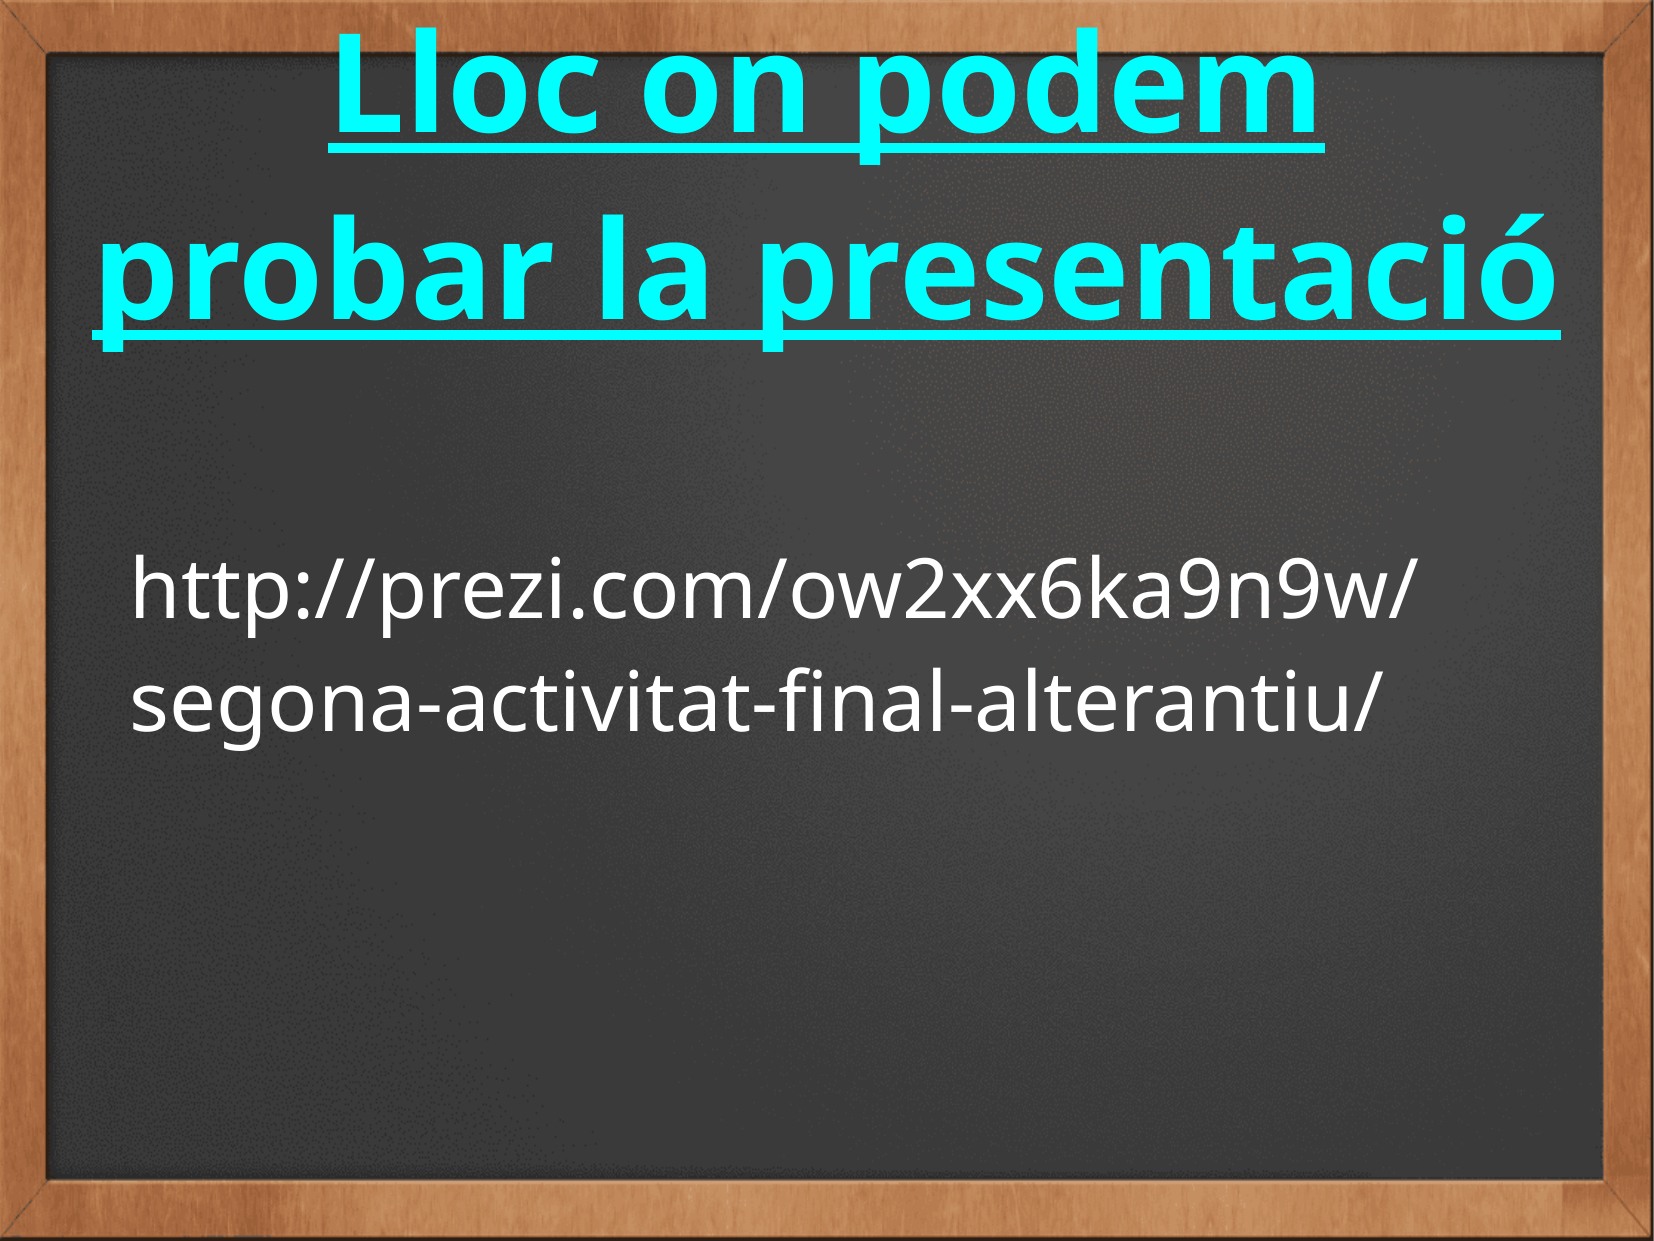

# Lloc on podem probar la presentació
http://prezi.com/ow2xx6ka9n9w/segona-activitat-final-alterantiu/